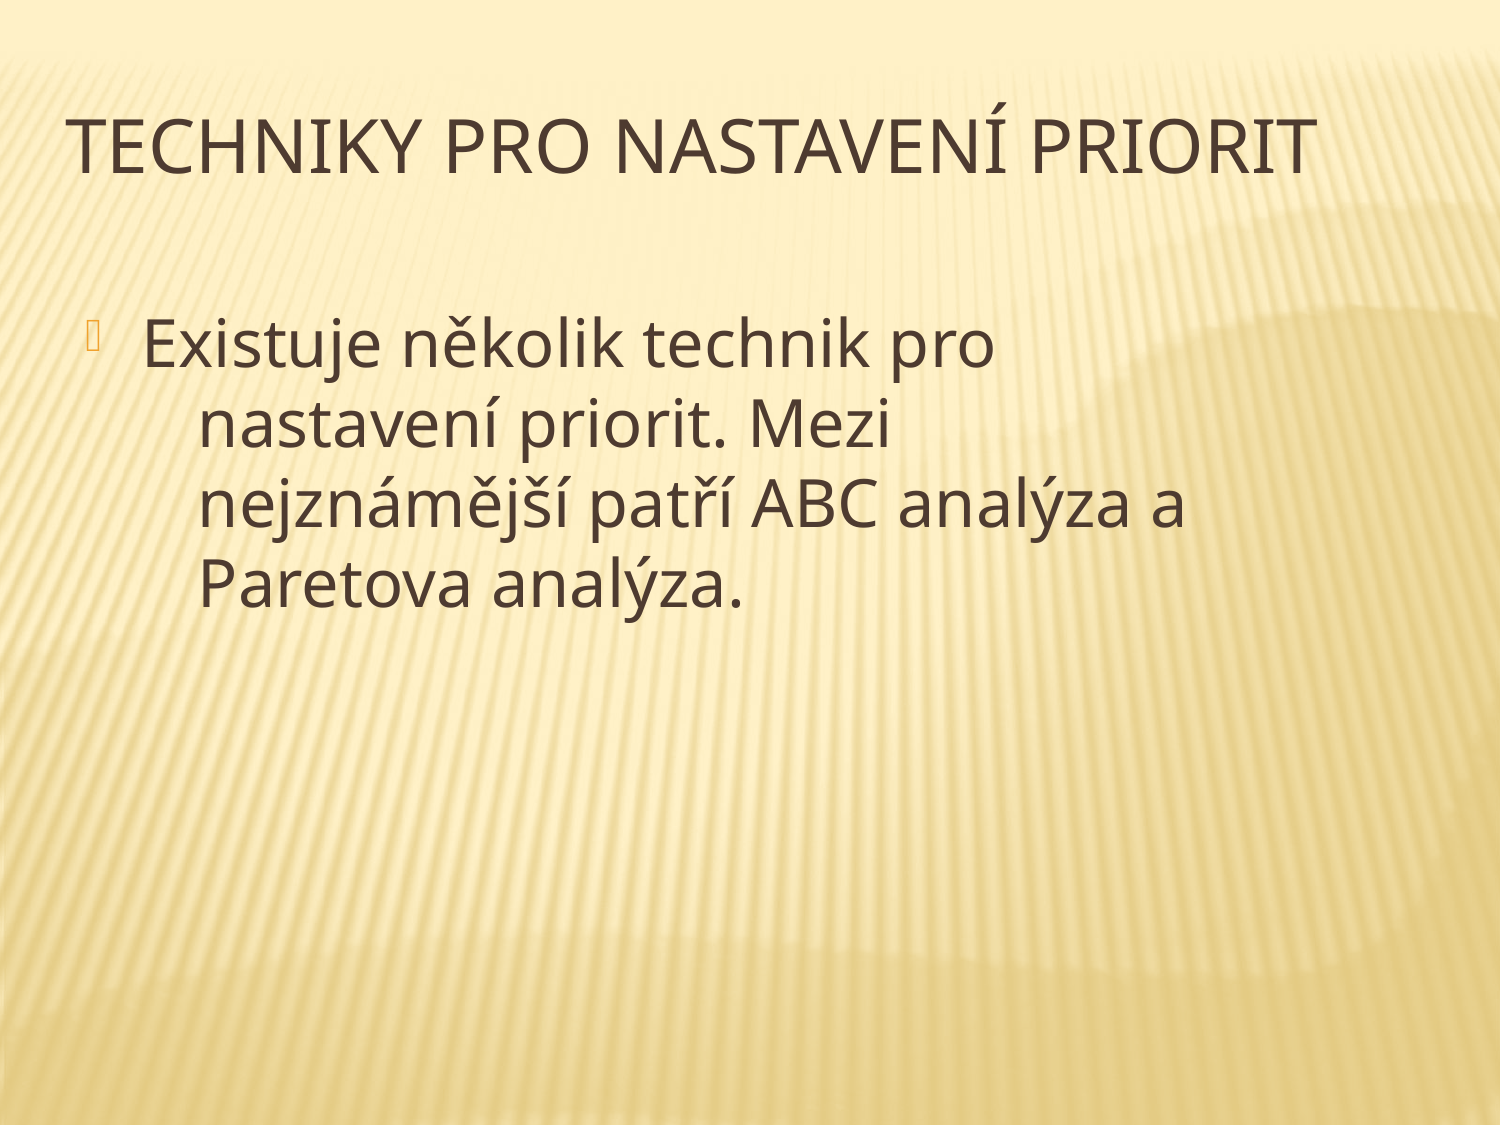

# Techniky pro nastavení priorit
Existuje několik technik pro nastavení priorit. Mezi nejznámější patří ABC analýza a Paretova analýza.